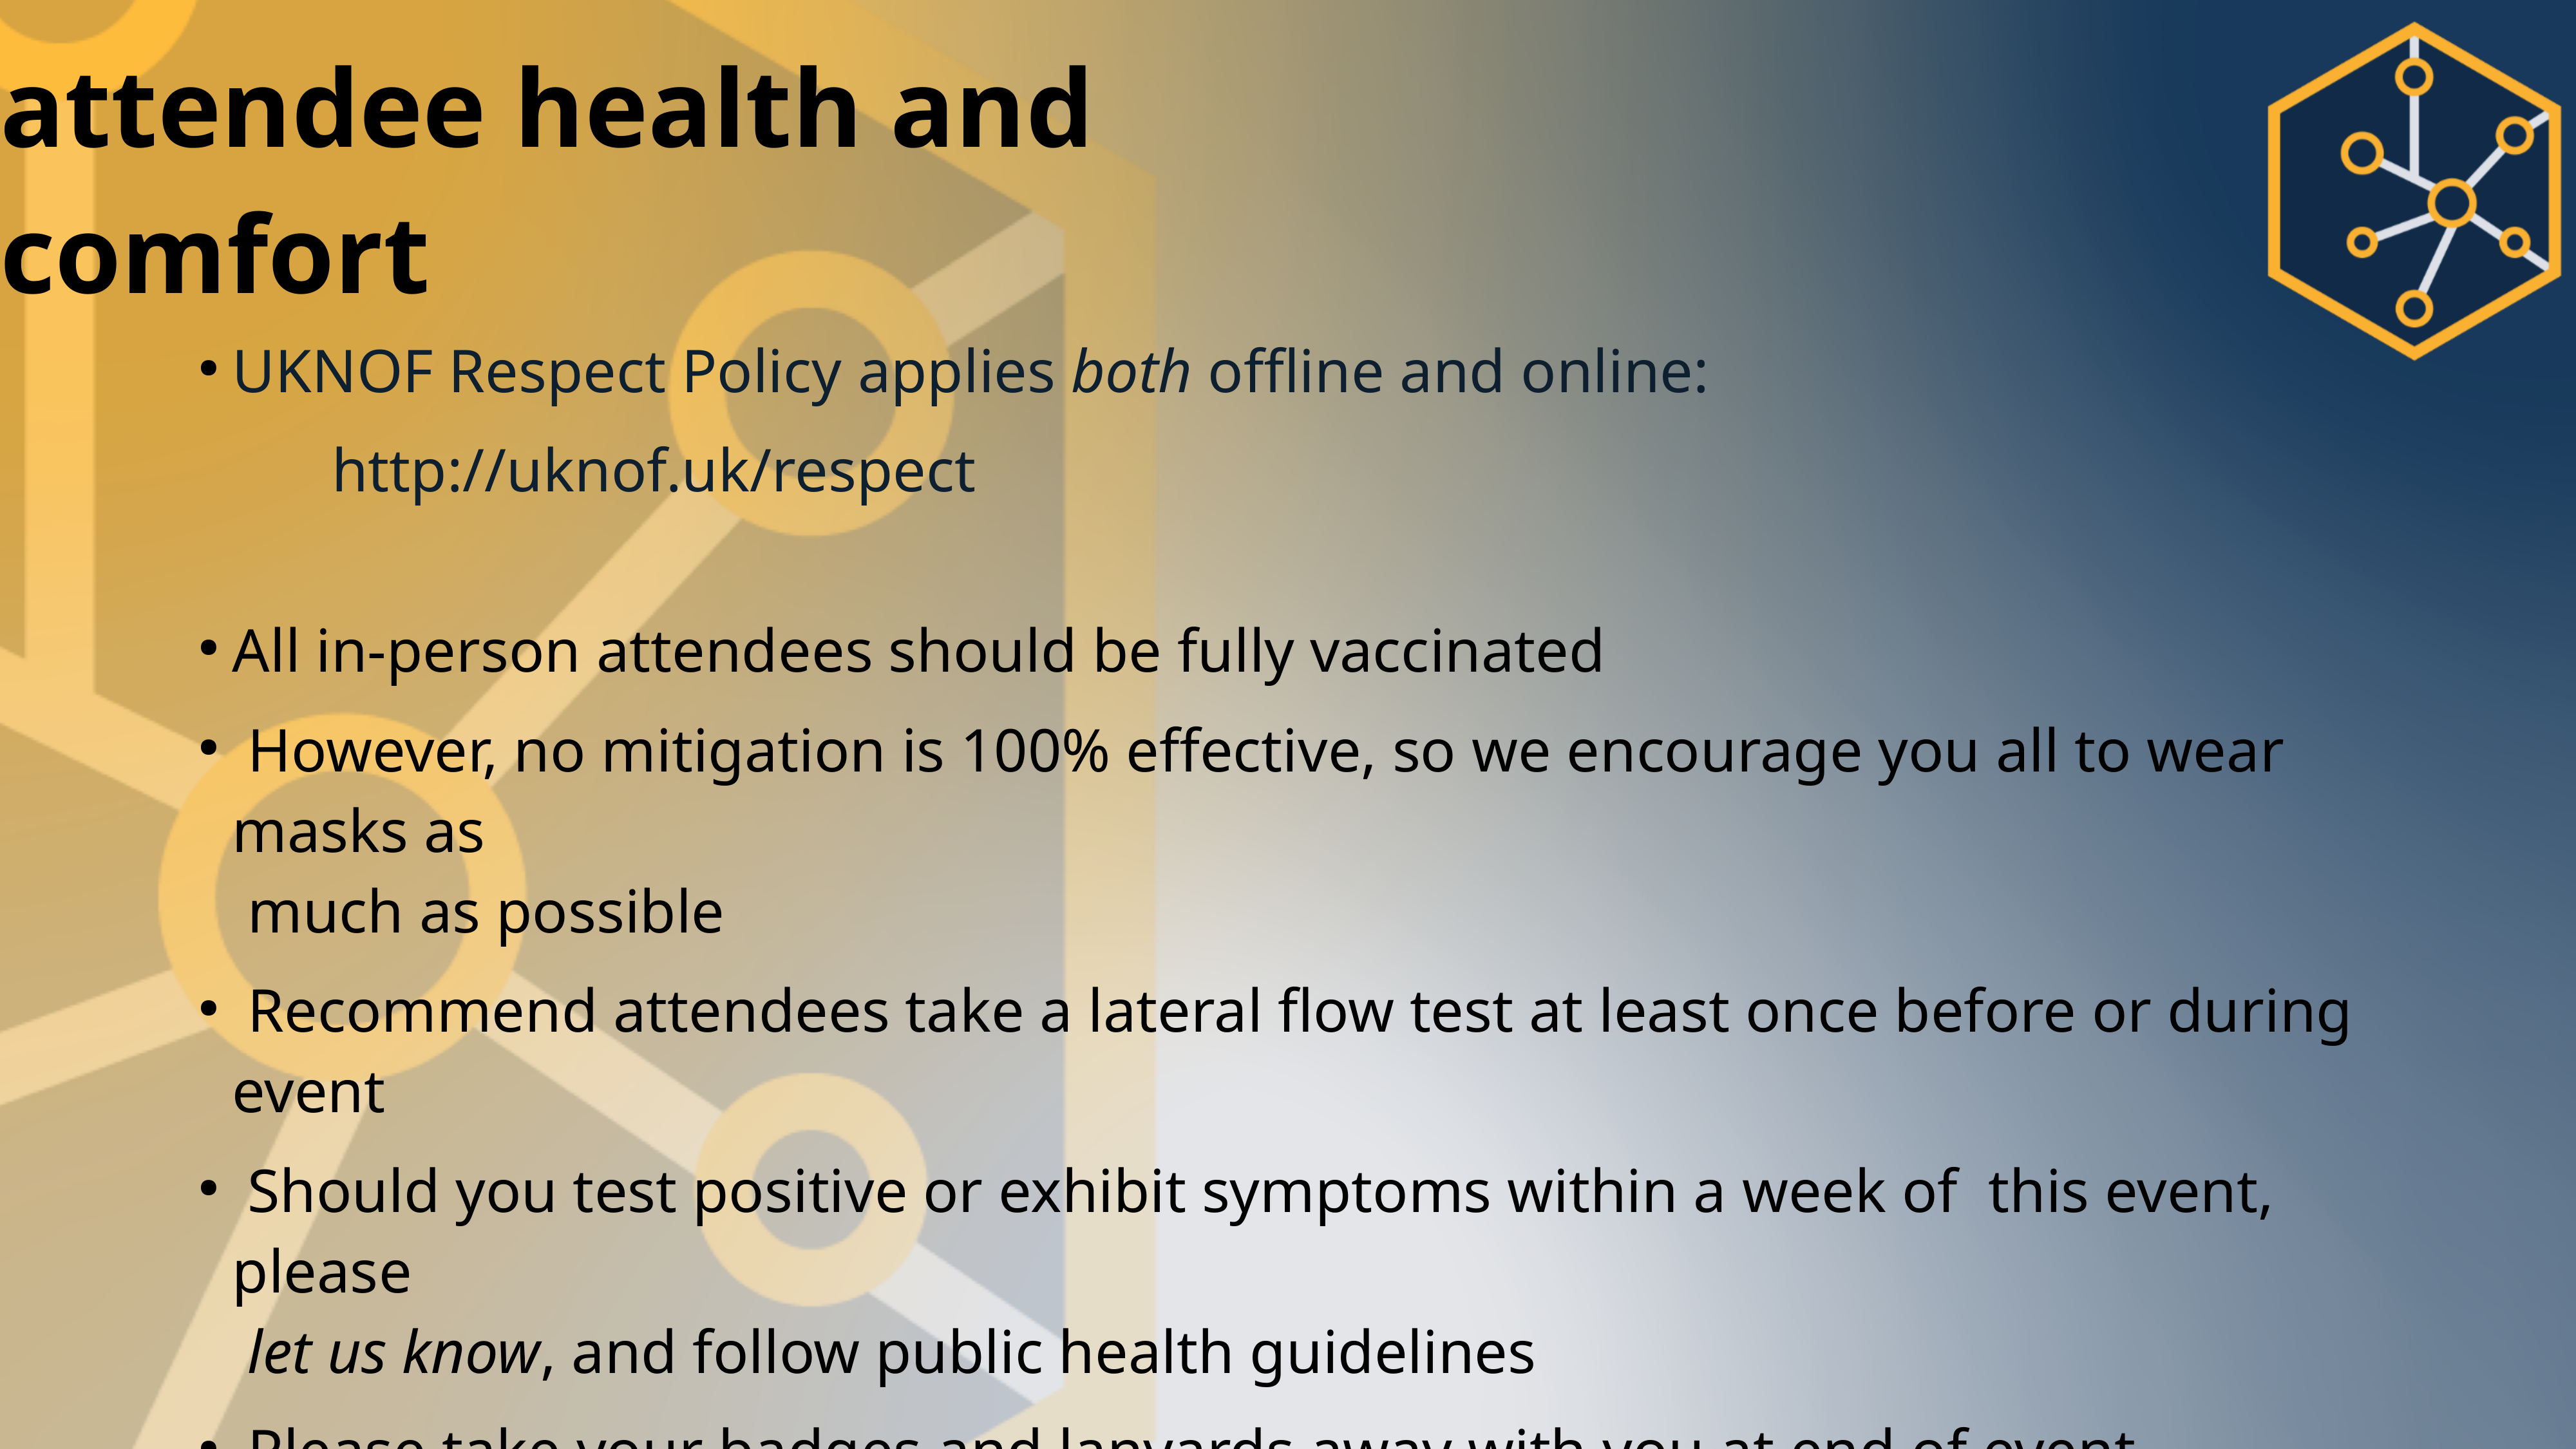

# attendee health and comfort
UKNOF Respect Policy applies both offline and online:
 			http://uknof.uk/respect
All in-person attendees should be fully vaccinated
 However, no mitigation is 100% effective, so we encourage you all to wear masks as
 much as possible
 Recommend attendees take a lateral flow test at least once before or during event
 Should you test positive or exhibit symptoms within a week of this event, please
 let us know, and follow public health guidelines
 Please take your badges and lanyards away with you at end of event